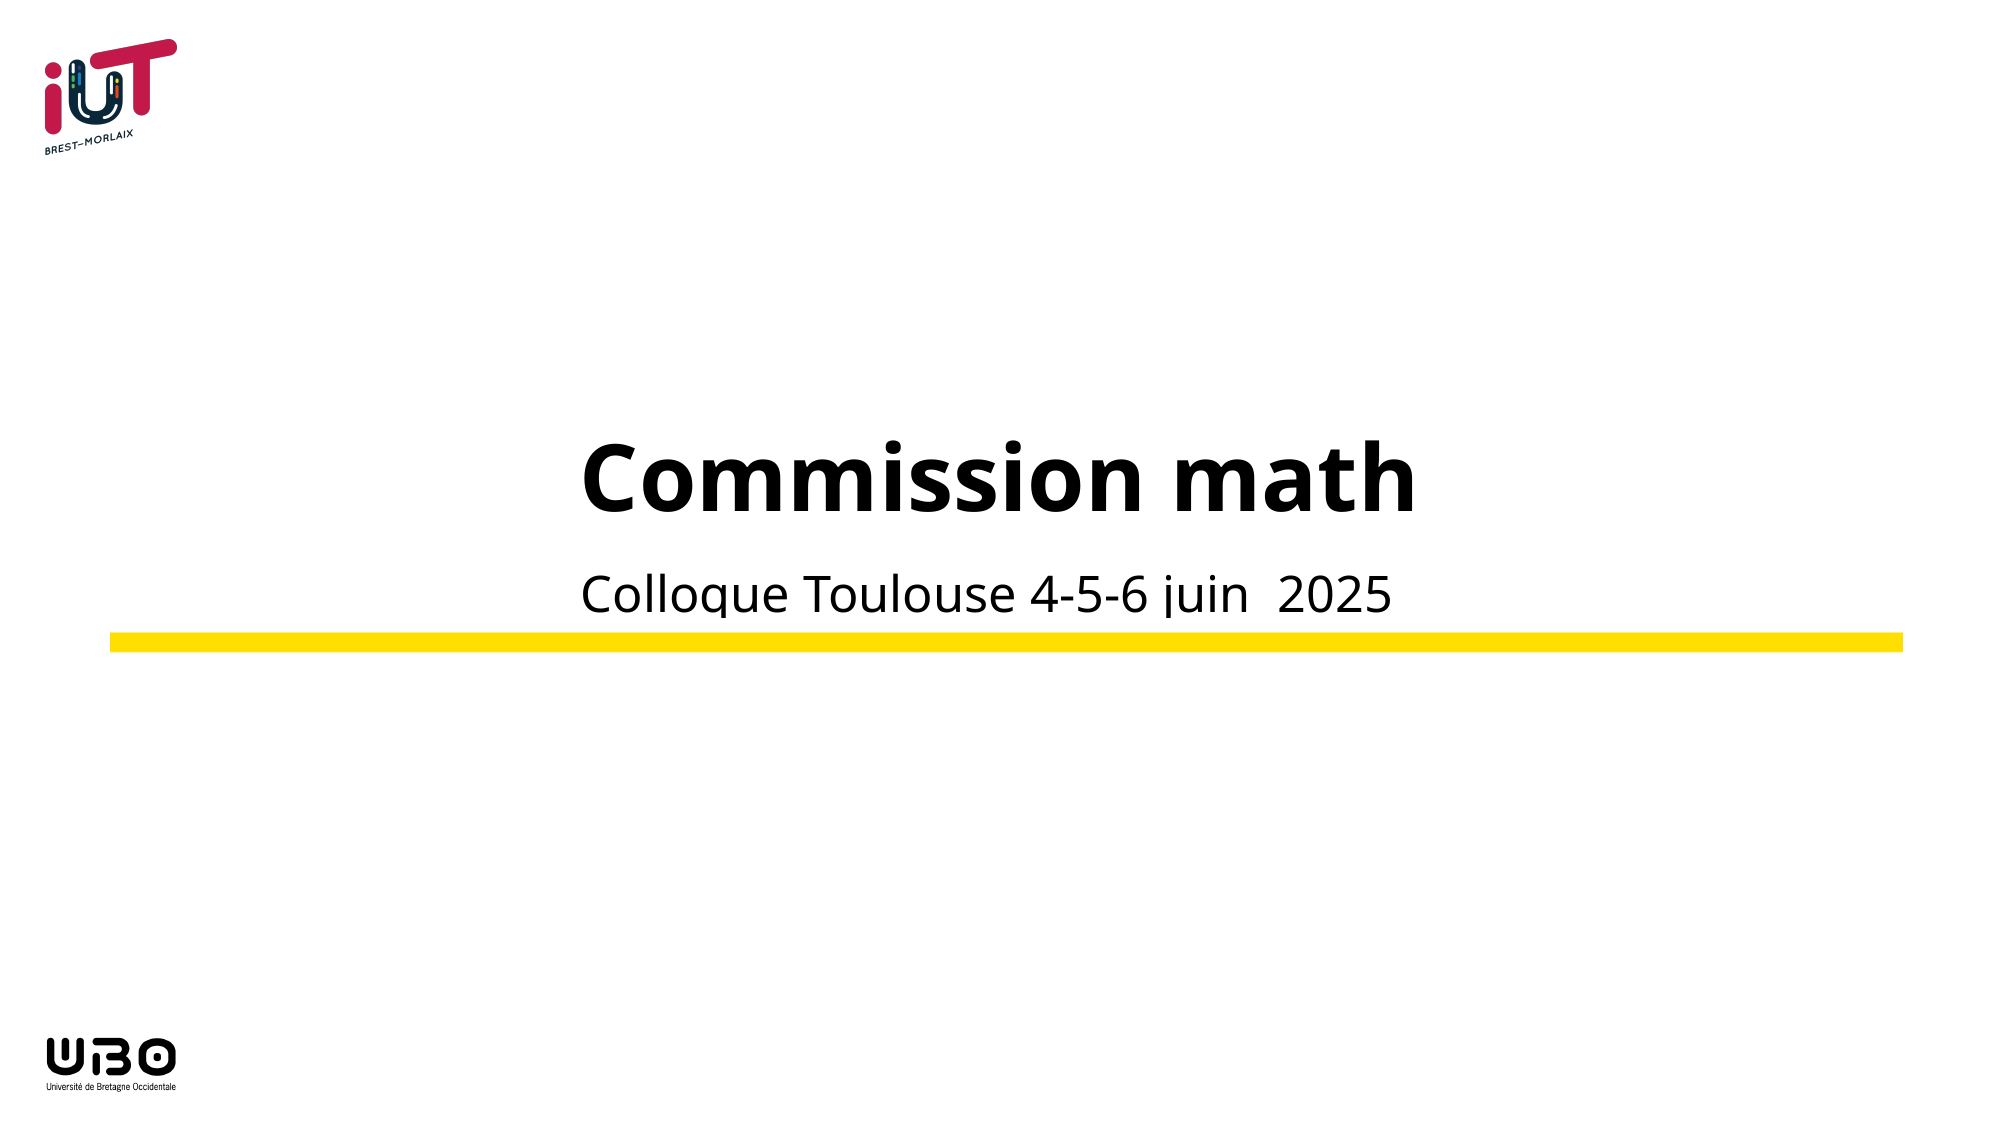

# Commission math Colloque Toulouse 4-5-6 juin 2025